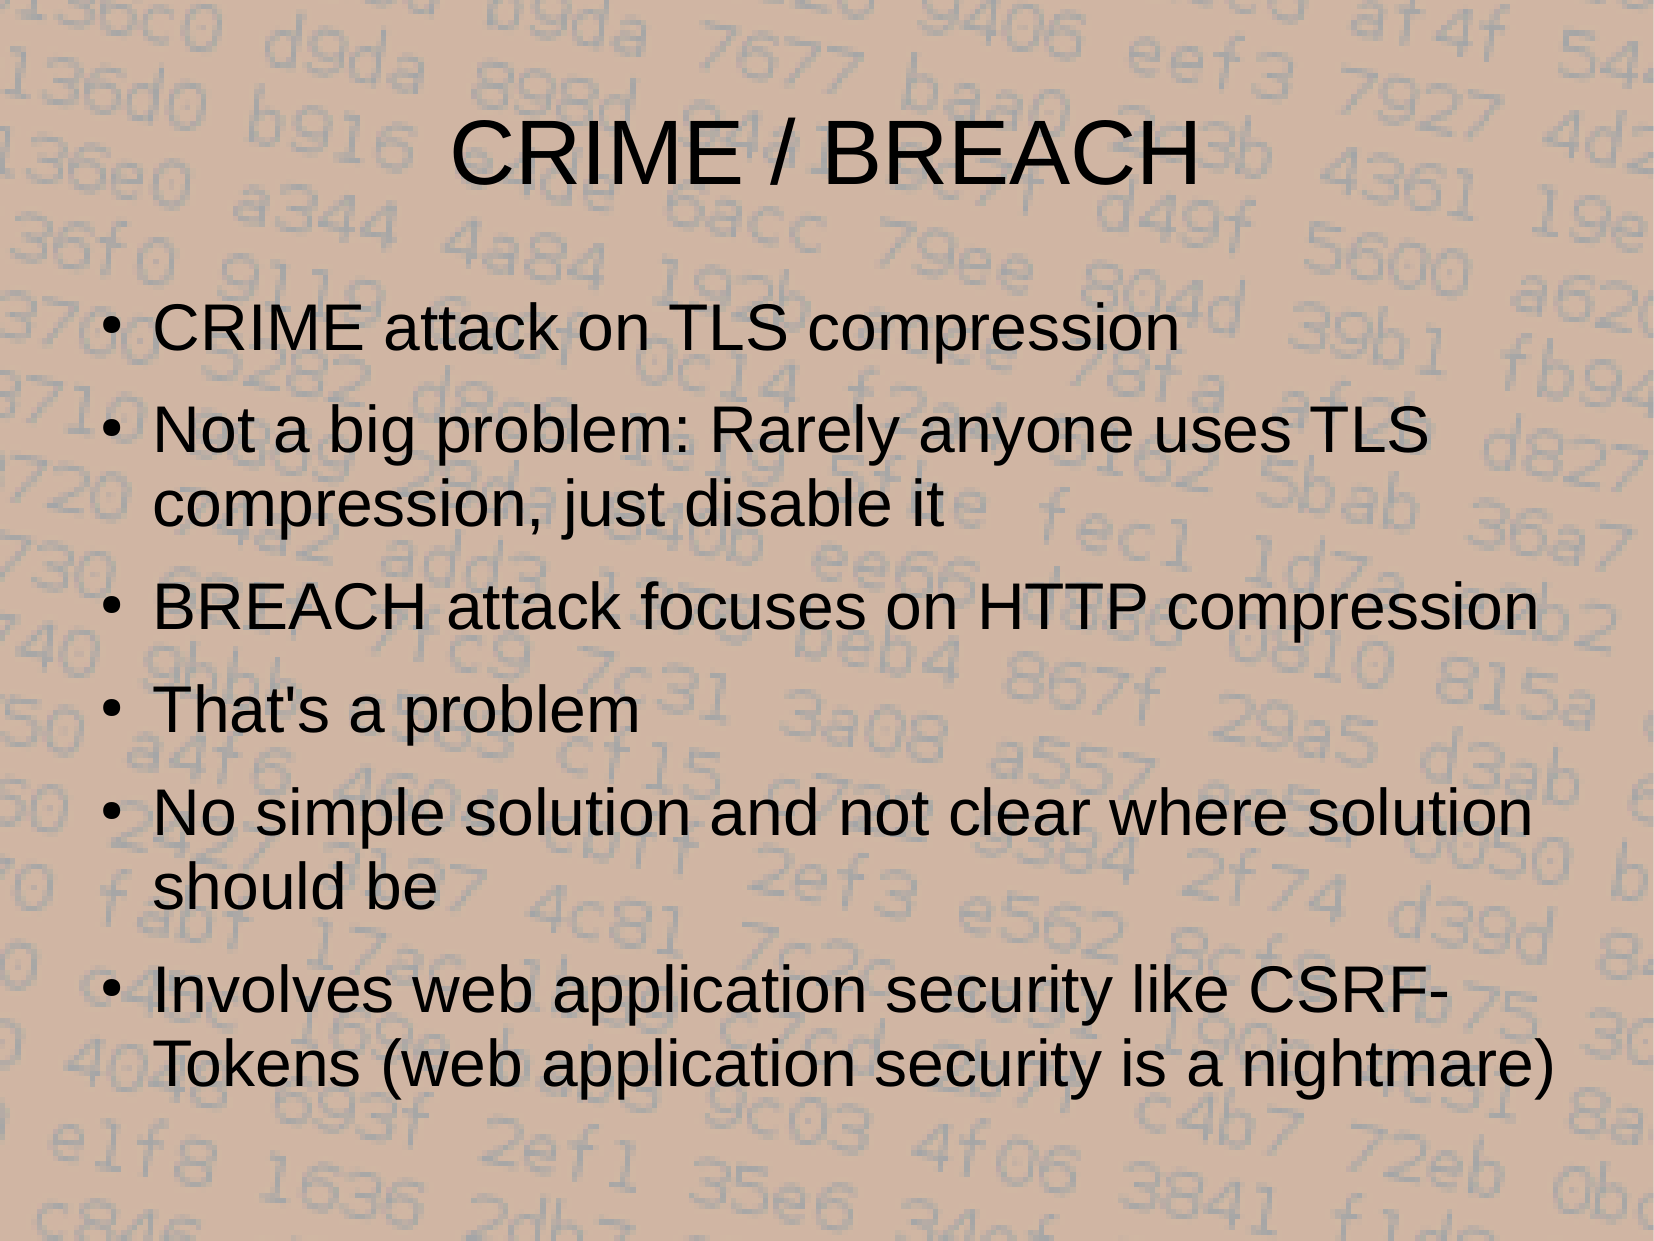

# CRIME / BREACH
CRIME attack on TLS compression
Not a big problem: Rarely anyone uses TLS compression, just disable it
BREACH attack focuses on HTTP compression
That's a problem
No simple solution and not clear where solution should be
Involves web application security like CSRF-Tokens (web application security is a nightmare)